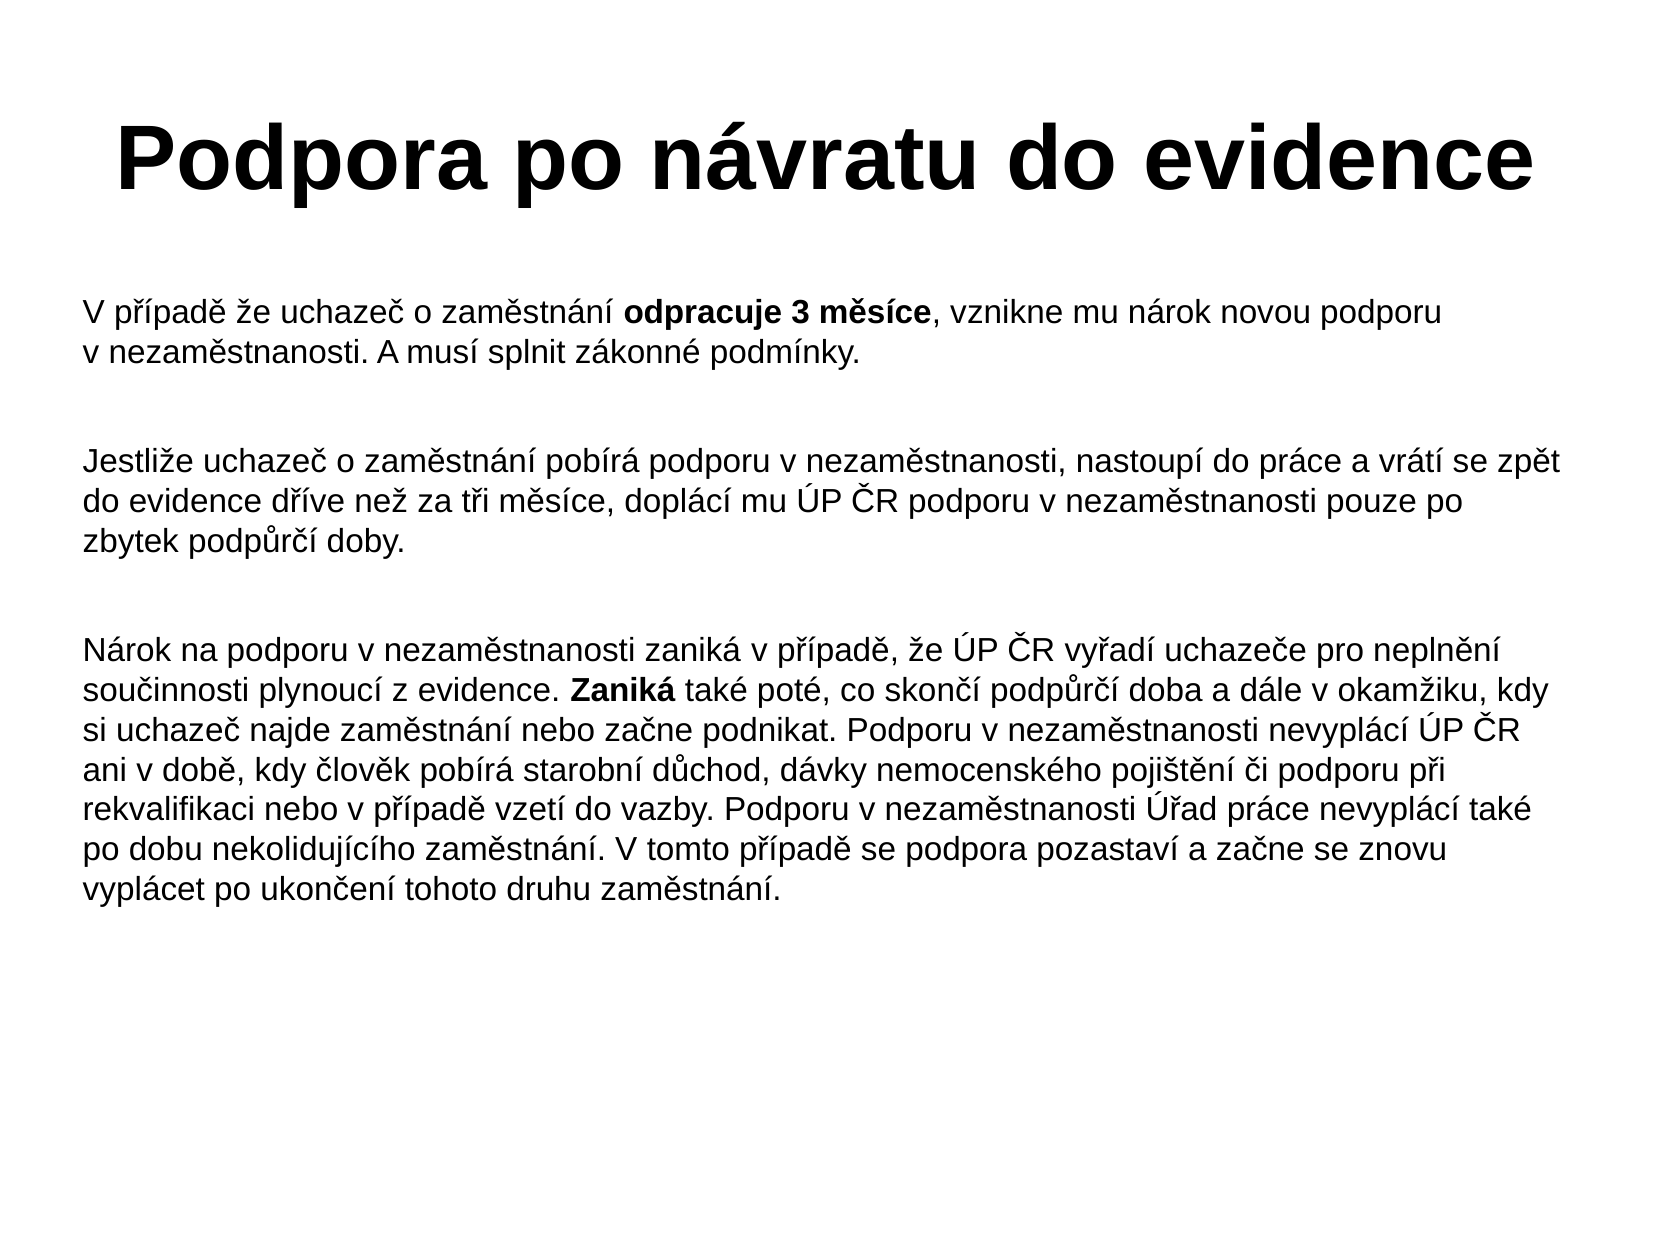

# Podpora po návratu do evidence
V případě že uchazeč o zaměstnání odpracuje 3 měsíce, vznikne mu nárok novou podporu v nezaměstnanosti. A musí splnit zákonné podmínky.
Jestliže uchazeč o zaměstnání pobírá podporu v nezaměstnanosti, nastoupí do práce a vrátí se zpět do evidence dříve než za tři měsíce, doplácí mu ÚP ČR podporu v nezaměstnanosti pouze po zbytek podpůrčí doby.
Nárok na podporu v nezaměstnanosti zaniká v případě, že ÚP ČR vyřadí uchazeče pro neplnění součinnosti plynoucí z evidence. Zaniká také poté, co skončí podpůrčí doba a dále v okamžiku, kdy si uchazeč najde zaměstnání nebo začne podnikat. Podporu v nezaměstnanosti nevyplácí ÚP ČR ani v době, kdy člověk pobírá starobní důchod, dávky nemocenského pojištění či podporu při rekvalifikaci nebo v případě vzetí do vazby. Podporu v nezaměstnanosti Úřad práce nevyplácí také po dobu nekolidujícího zaměstnání. V tomto případě se podpora pozastaví a začne se znovu vyplácet po ukončení tohoto druhu zaměstnání.